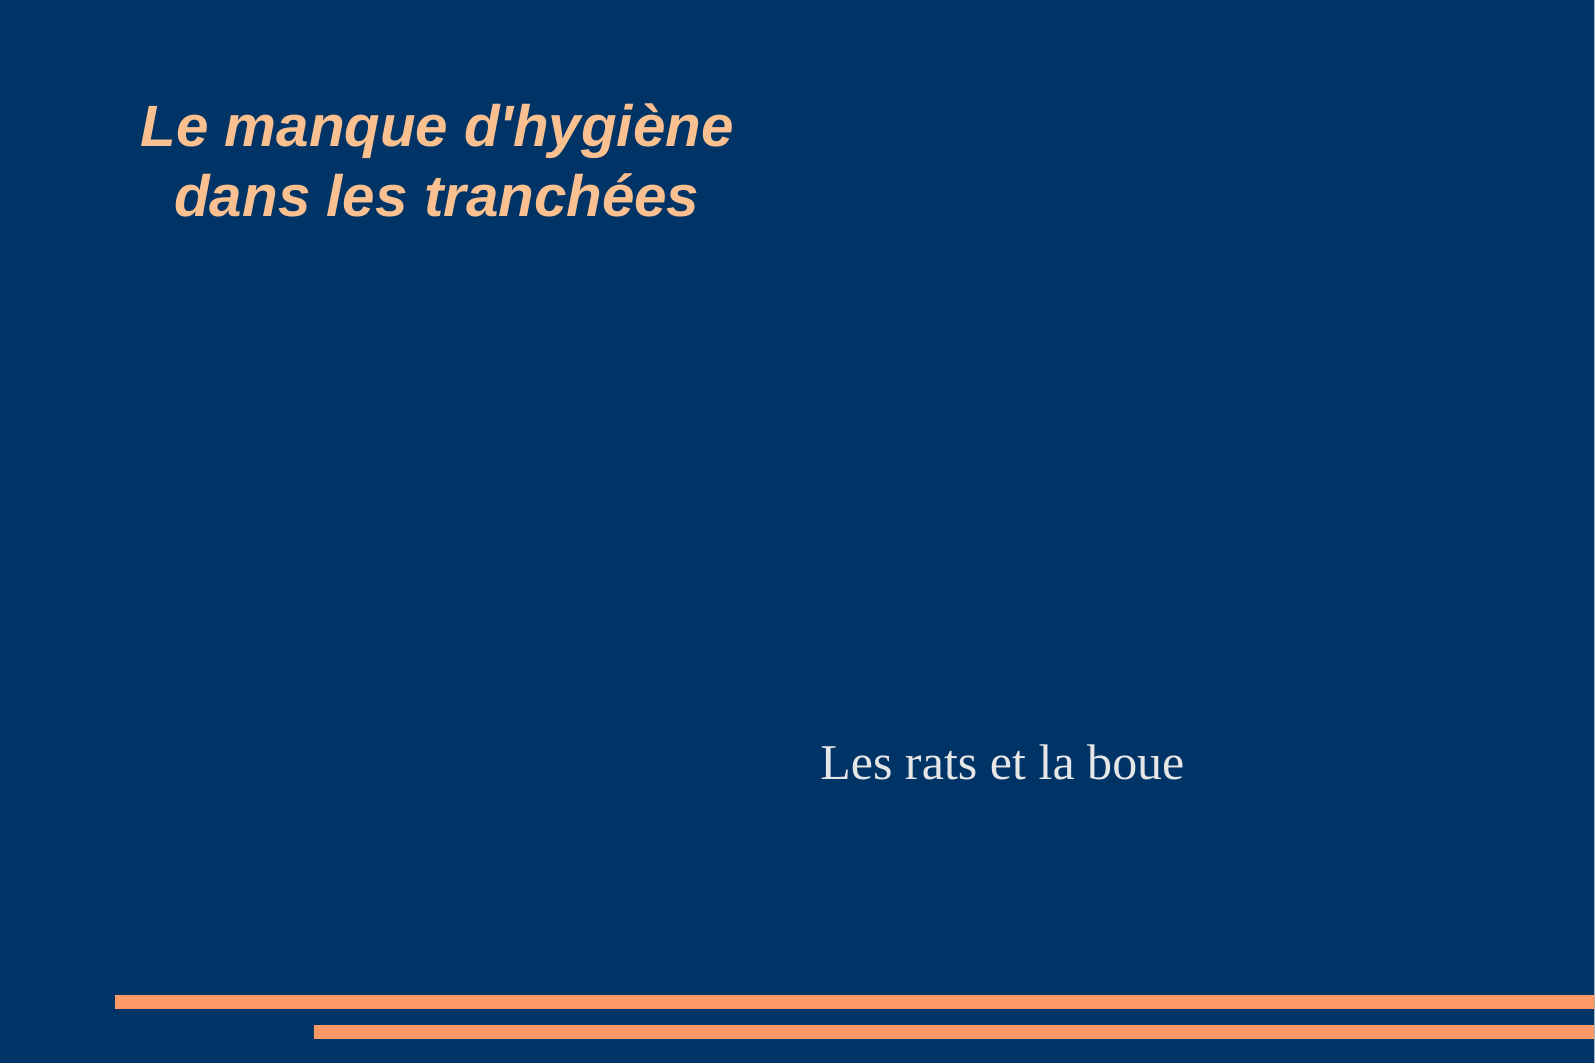

# Le manque d'hygiène dans les tranchées
Les rats et la boue